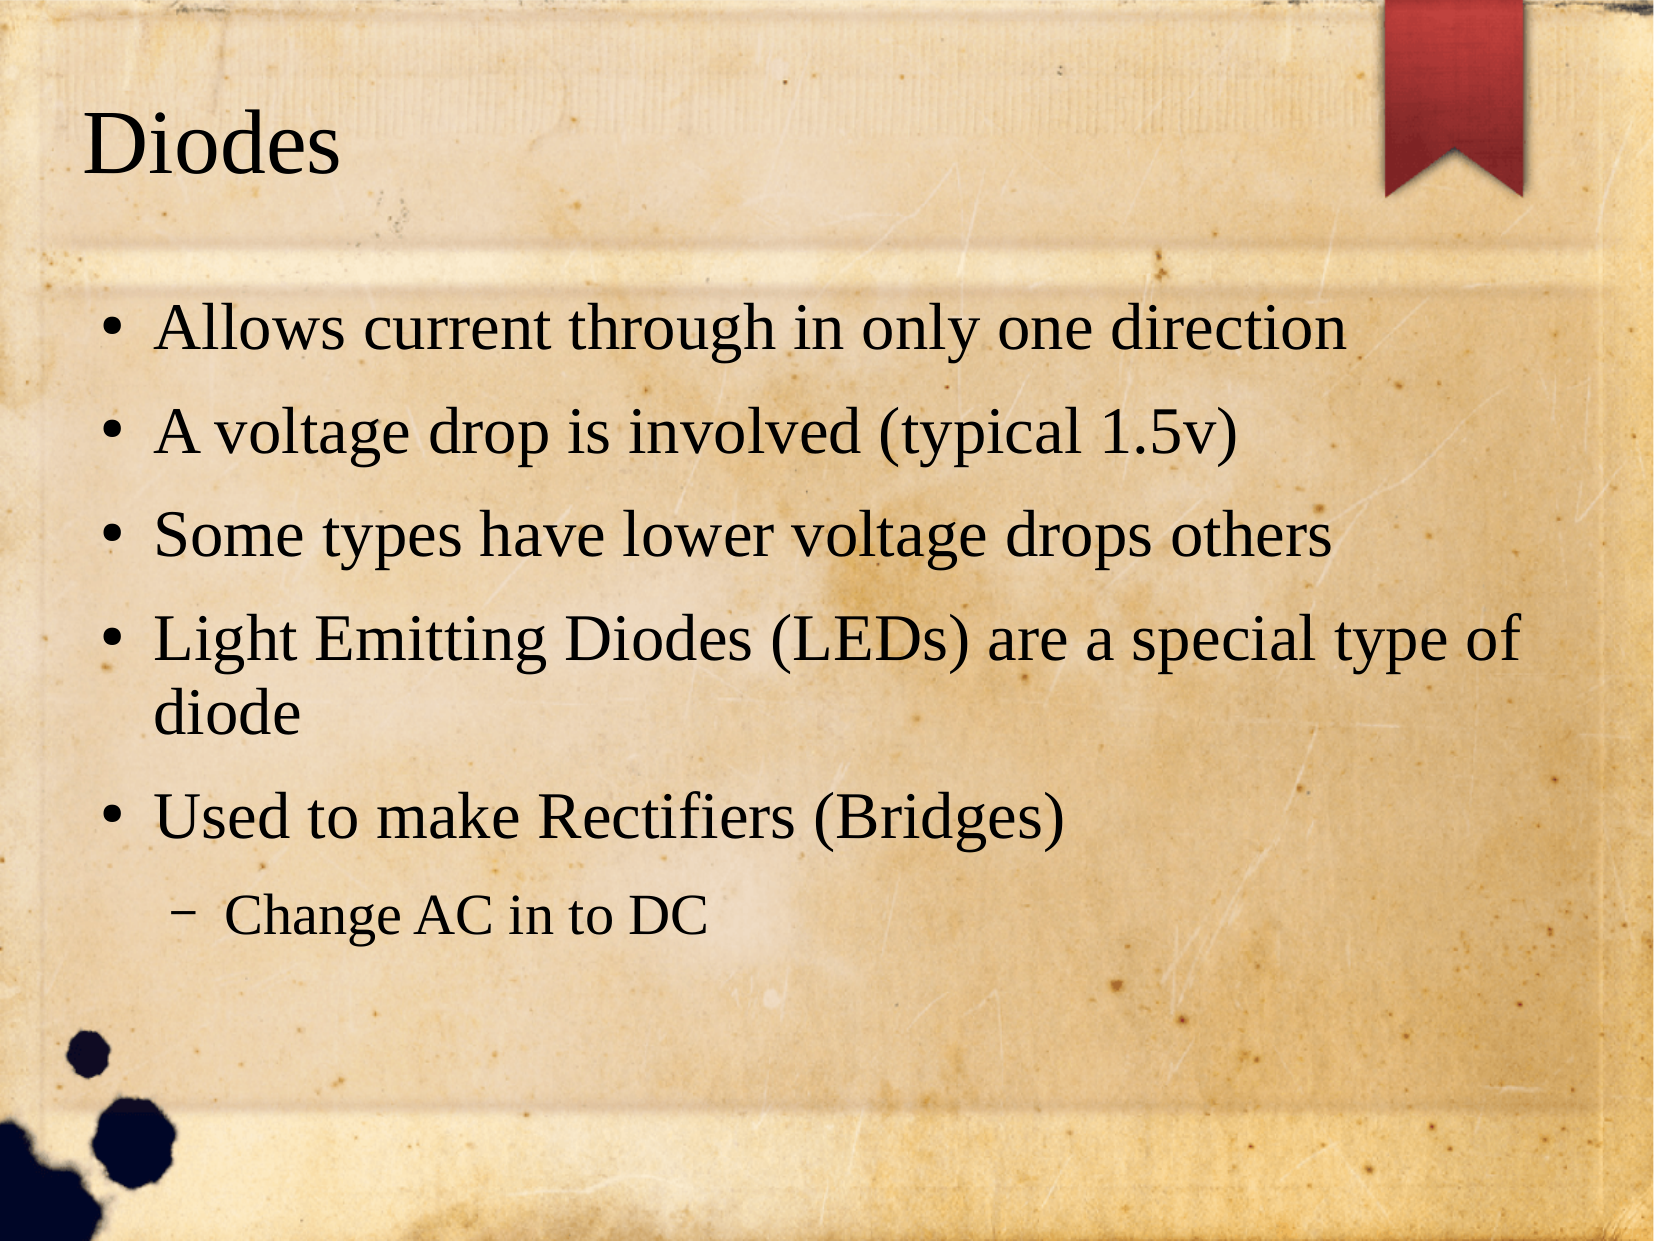

# Diodes
Allows current through in only one direction
A voltage drop is involved (typical 1.5v)
Some types have lower voltage drops others
Light Emitting Diodes (LEDs) are a special type of diode
Used to make Rectifiers (Bridges)
Change AC in to DC